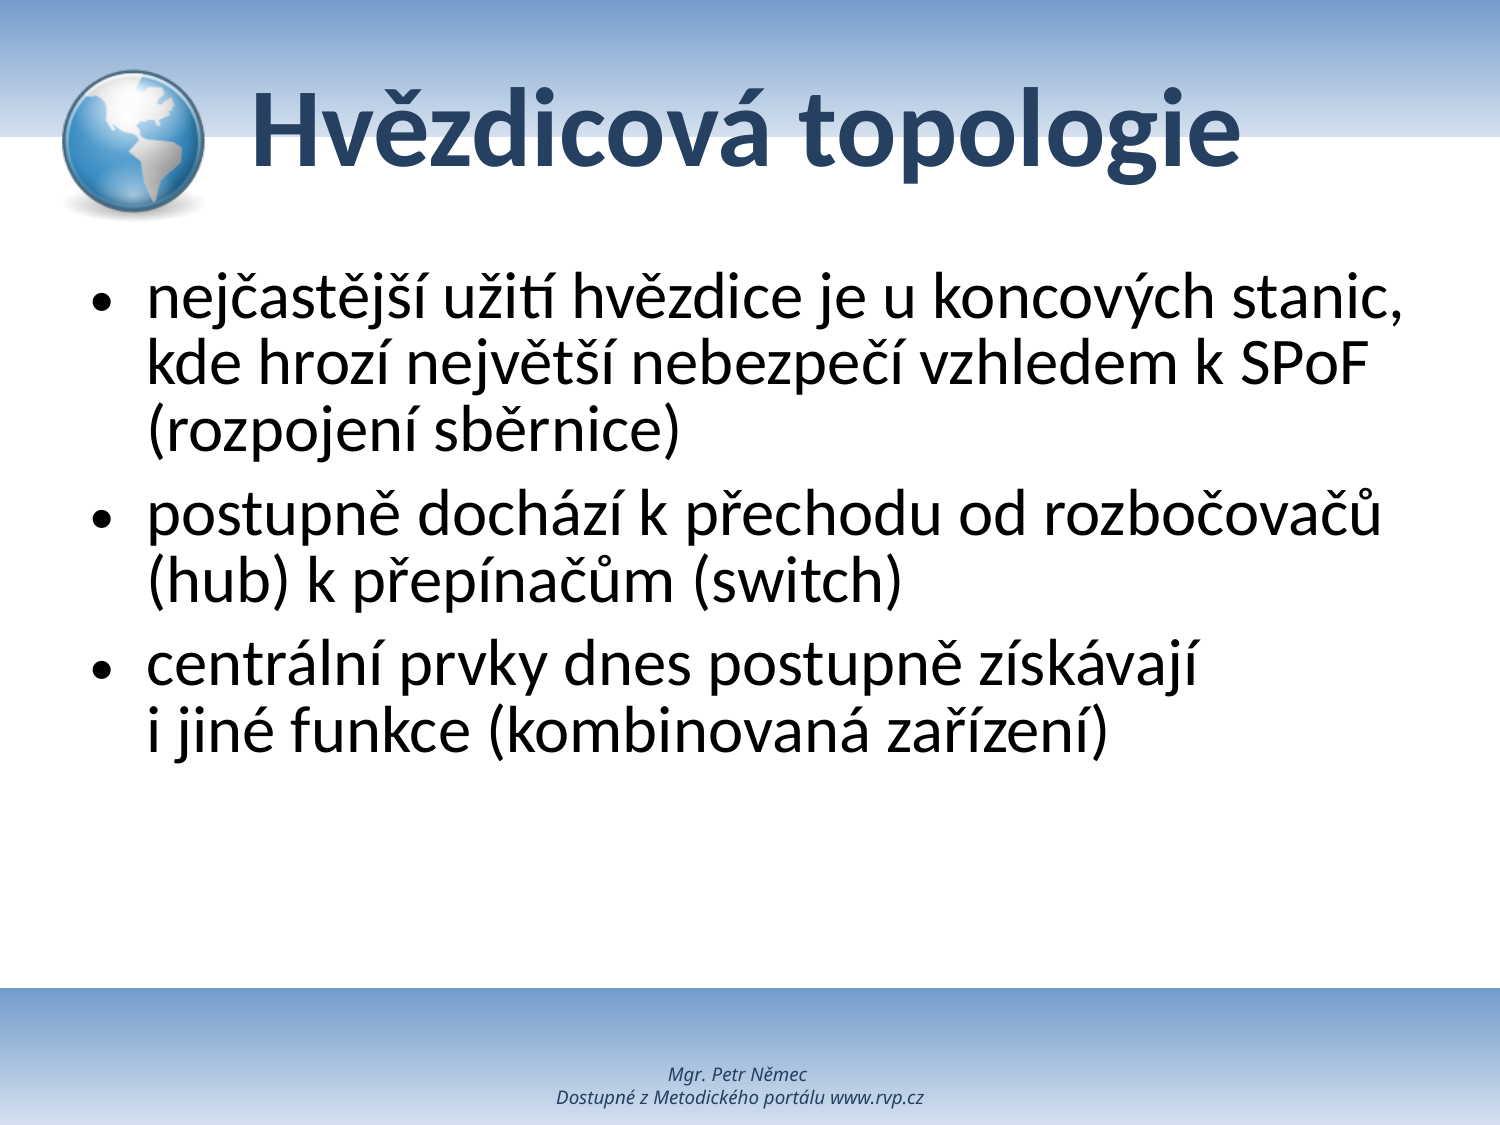

# Hvězdicová topologie
nejčastější užití hvězdice je u koncových stanic, kde hrozí největší nebezpečí vzhledem k SPoF (rozpojení sběrnice)
postupně dochází k přechodu od rozbočovačů (hub) k přepínačům (switch)
centrální prvky dnes postupně získávají
i jiné funkce (kombinovaná zařízení)